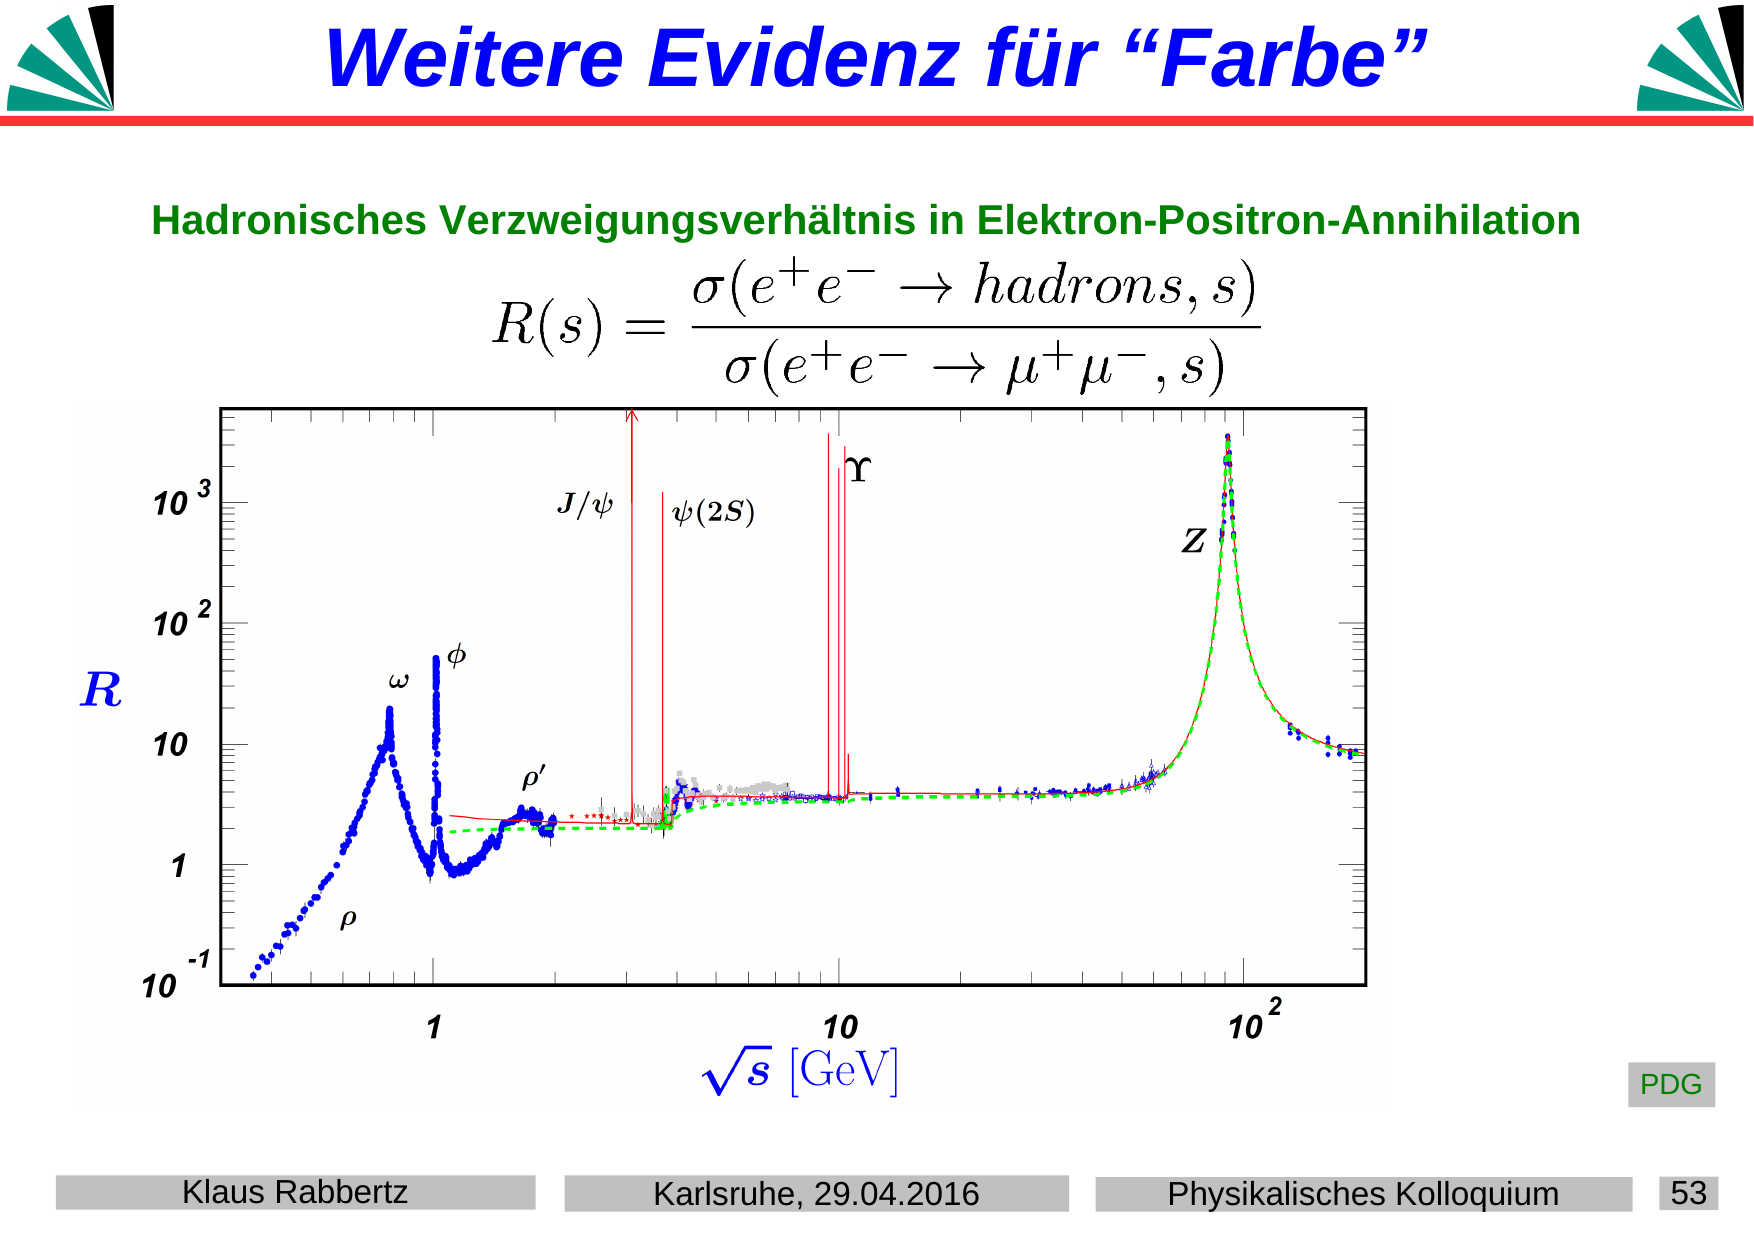

# Weitere Evidenz für “Farbe”
Hadronisches Verzweigungsverhältnis in Elektron-Positron-Annihilation
PDG